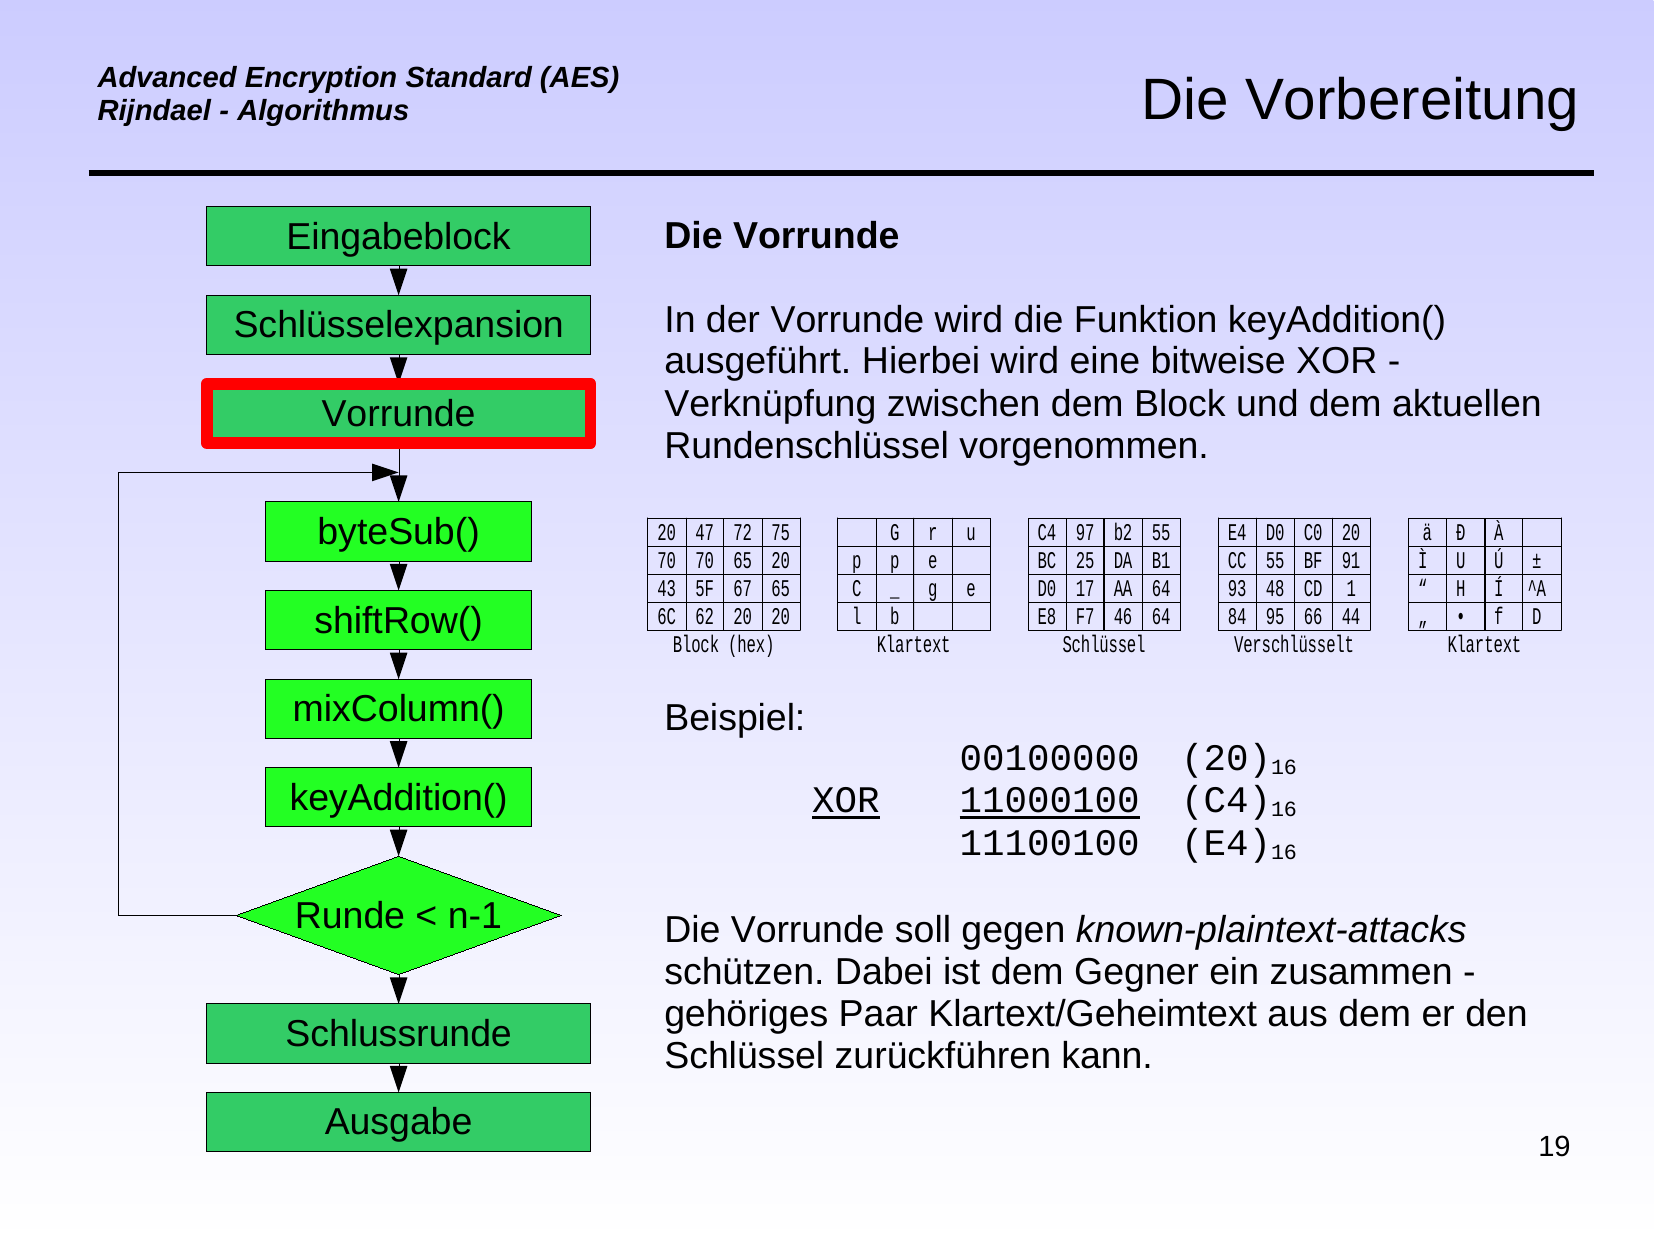

Advanced Encryption Standard (AES)
Rijndael - Algorithmus
Die Vorbereitung
Eingabeblock
Die Vorrunde
In der Vorrunde wird die Funktion keyAddition() ausgeführt. Hierbei wird eine bitweise XOR - Verknüpfung zwischen dem Block und dem aktuellen Rundenschlüssel vorgenommen.
Beispiel:
			 	00100000	(20)16
		XOR		11000100	(C4)16
			 	11100100	(E4)16
Die Vorrunde soll gegen known-plaintext-attacks schützen. Dabei ist dem Gegner ein zusammen - gehöriges Paar Klartext/Geheimtext aus dem er den Schlüssel zurückführen kann.
Schlüsselexpansion
Vorrunde
byteSub()
shiftRow()
mixColumn()
keyAddition()
Runde < n-1
Schlussrunde
Ausgabe
19